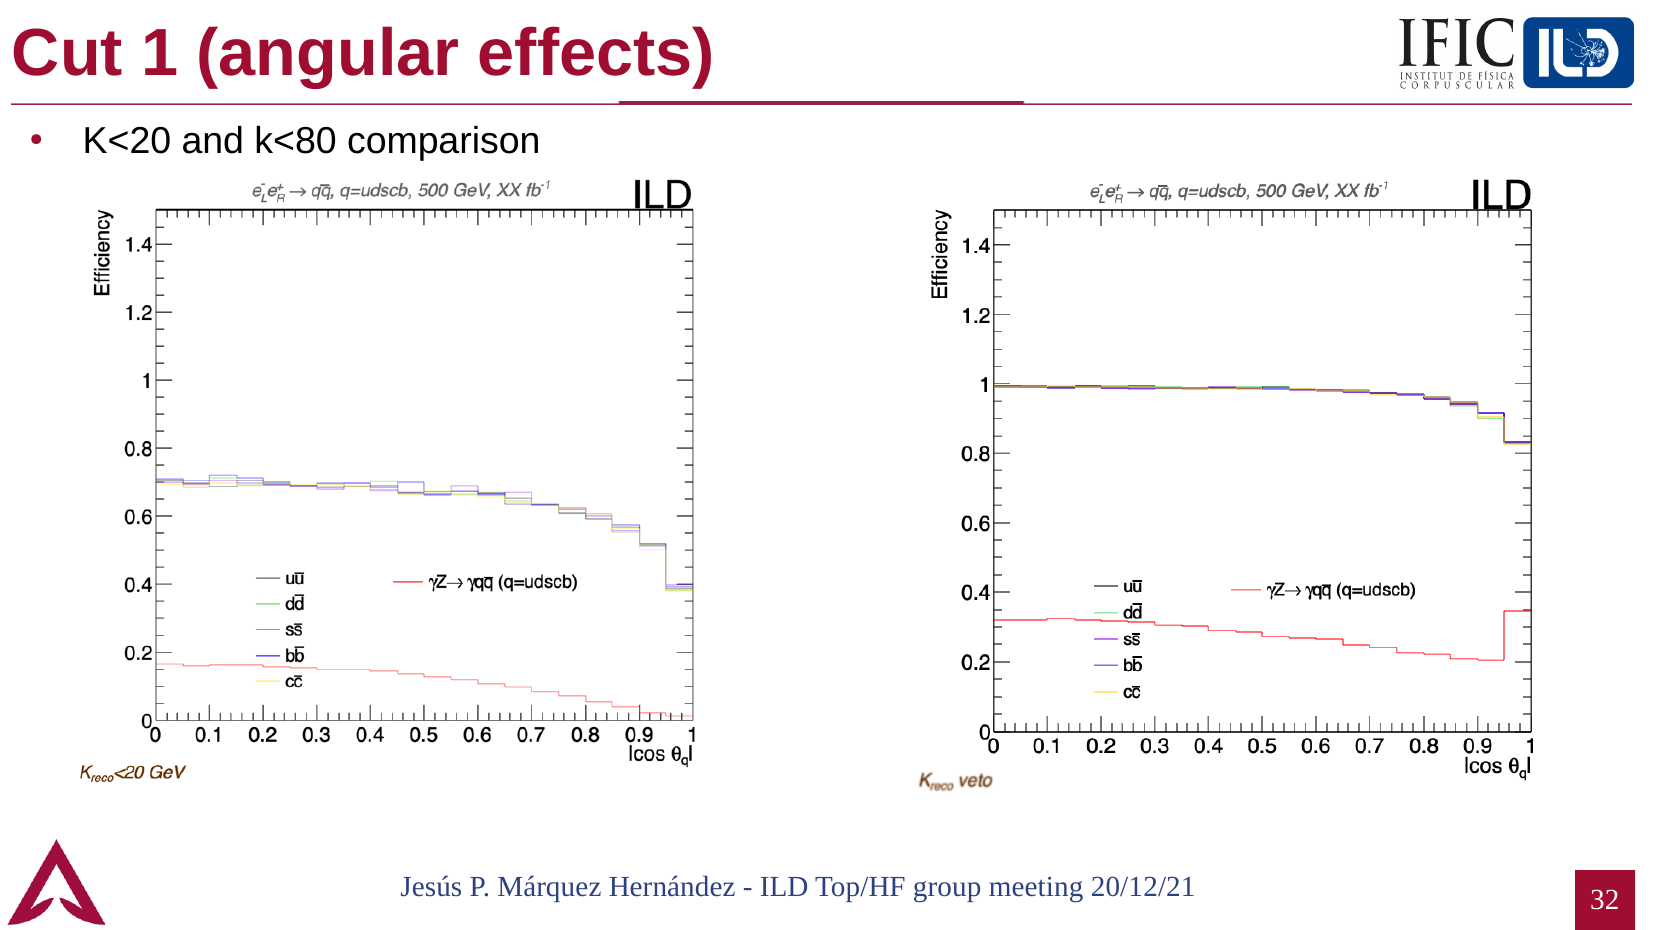

# Cut 1 (angular effects)
K<20 and k<80 comparison
32